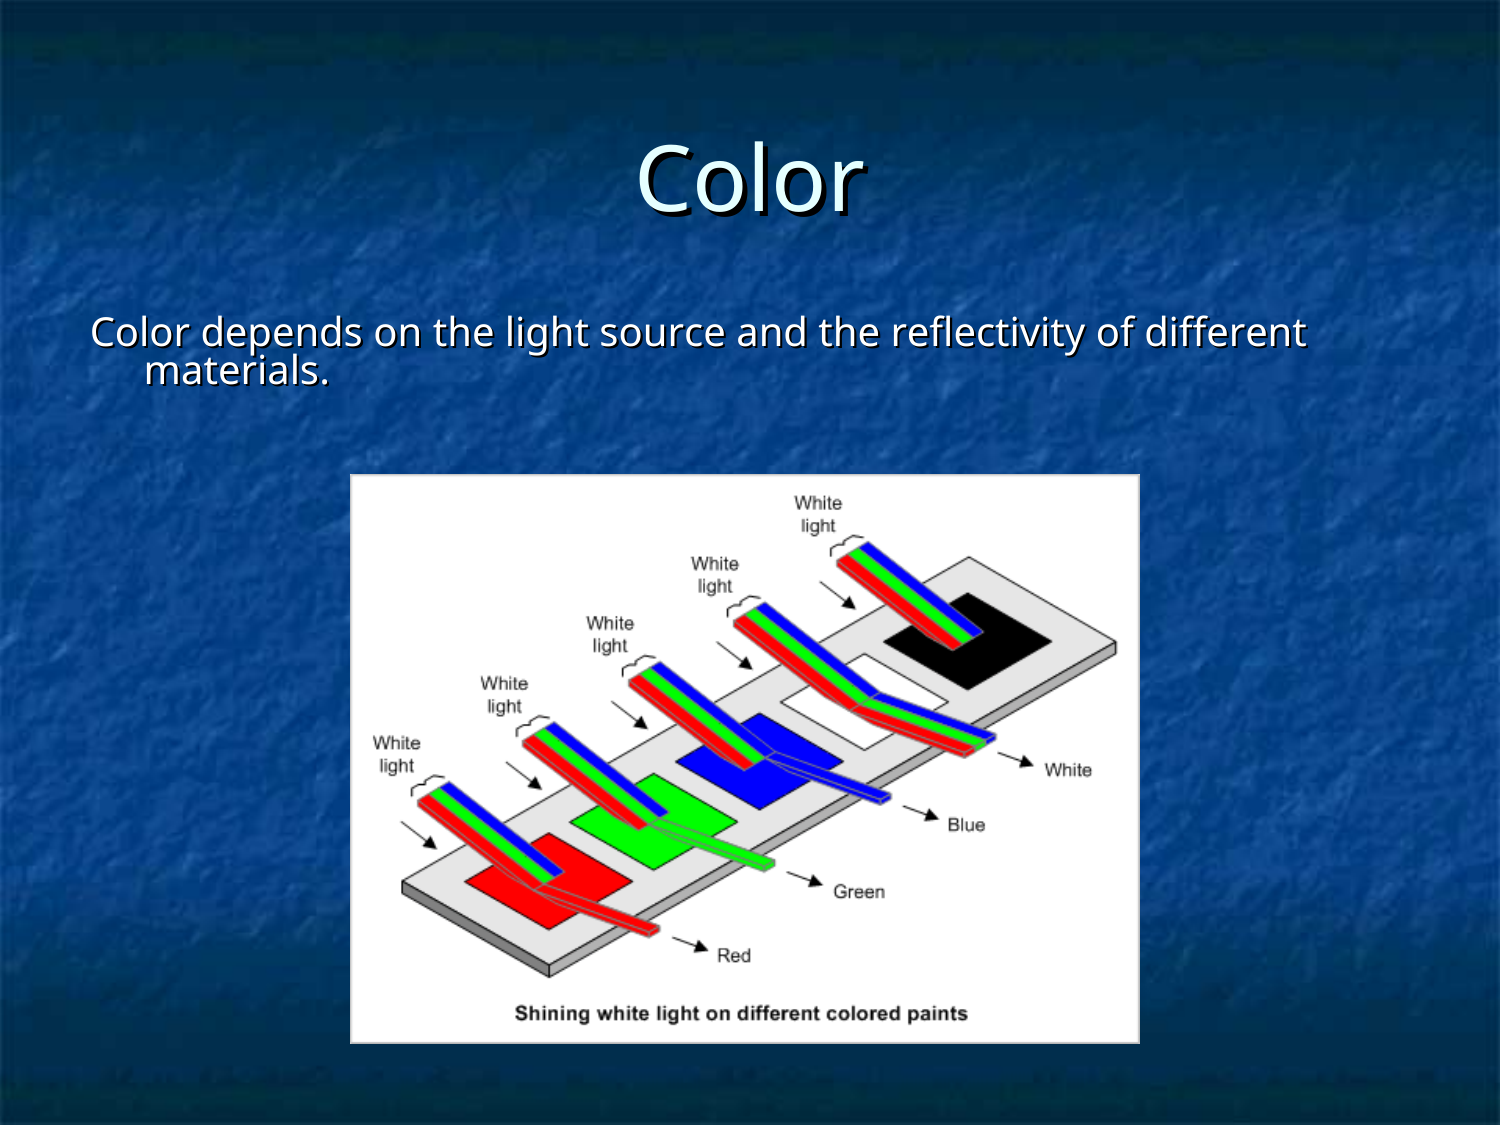

# Color
Color depends on the light source and the reflectivity of different materials.